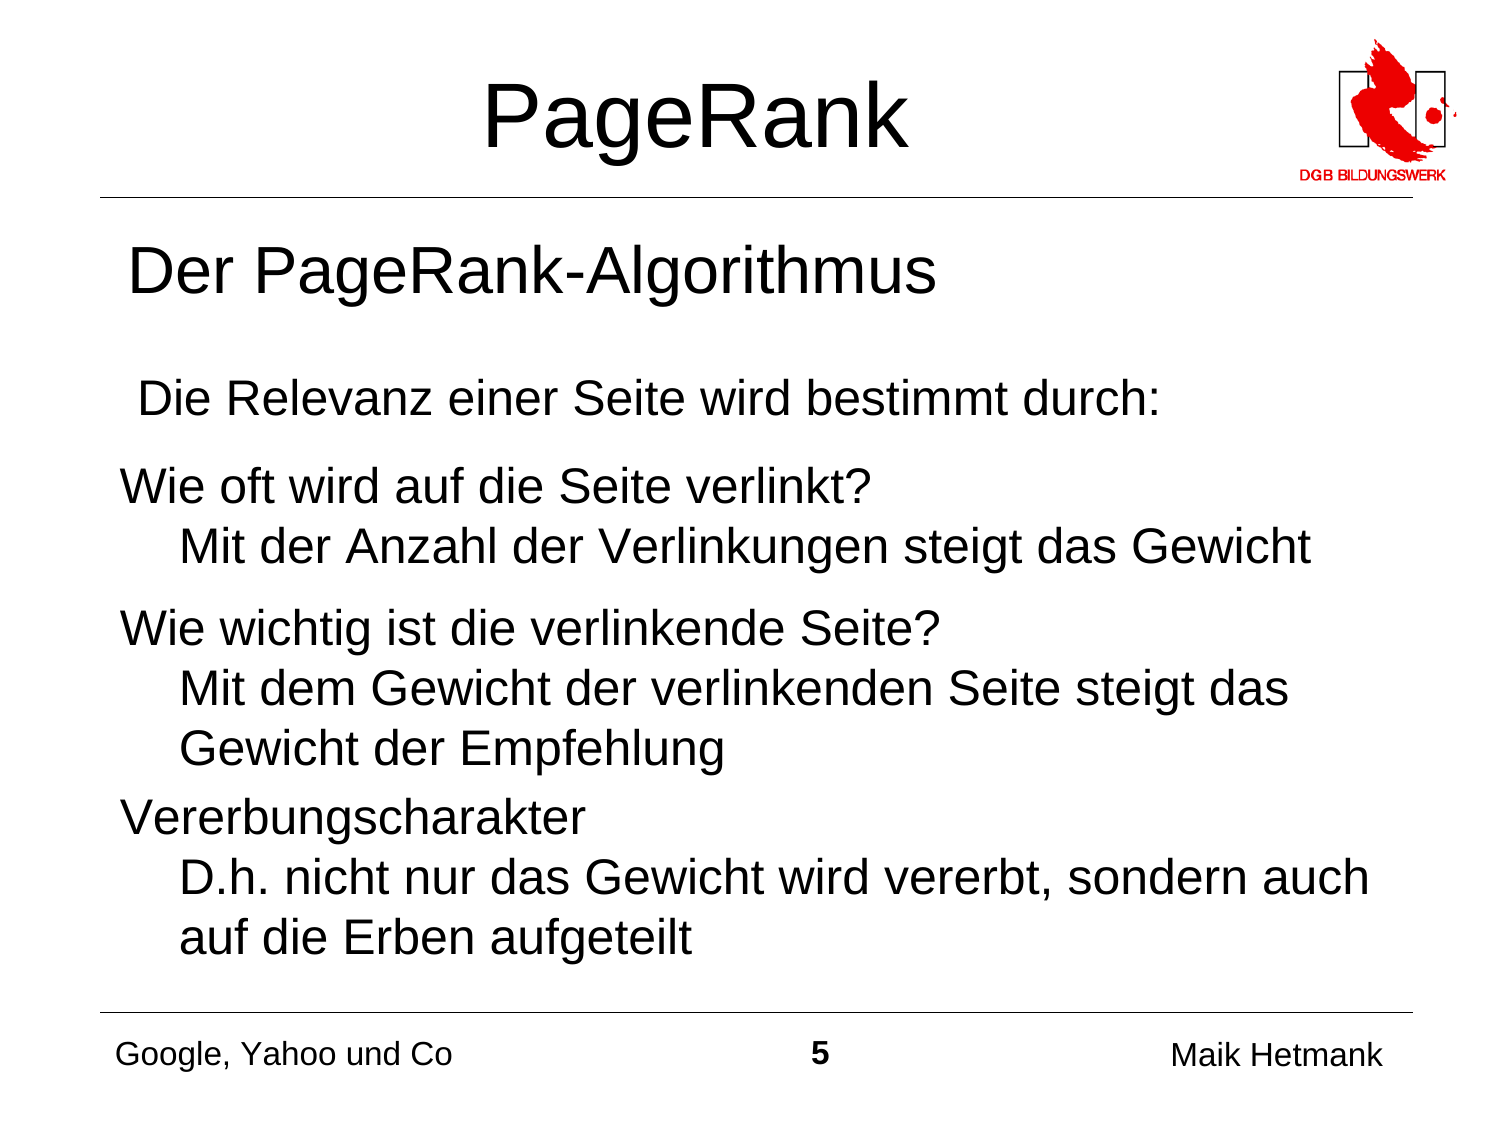

# PageRank
Der PageRank-Algorithmus
Die Relevanz einer Seite wird bestimmt durch:
Wie oft wird auf die Seite verlinkt?
Mit der Anzahl der Verlinkungen steigt das Gewicht
Wie wichtig ist die verlinkende Seite?
Mit dem Gewicht der verlinkenden Seite steigt das Gewicht der Empfehlung
Vererbungscharakter
D.h. nicht nur das Gewicht wird vererbt, sondern auch auf die Erben aufgeteilt